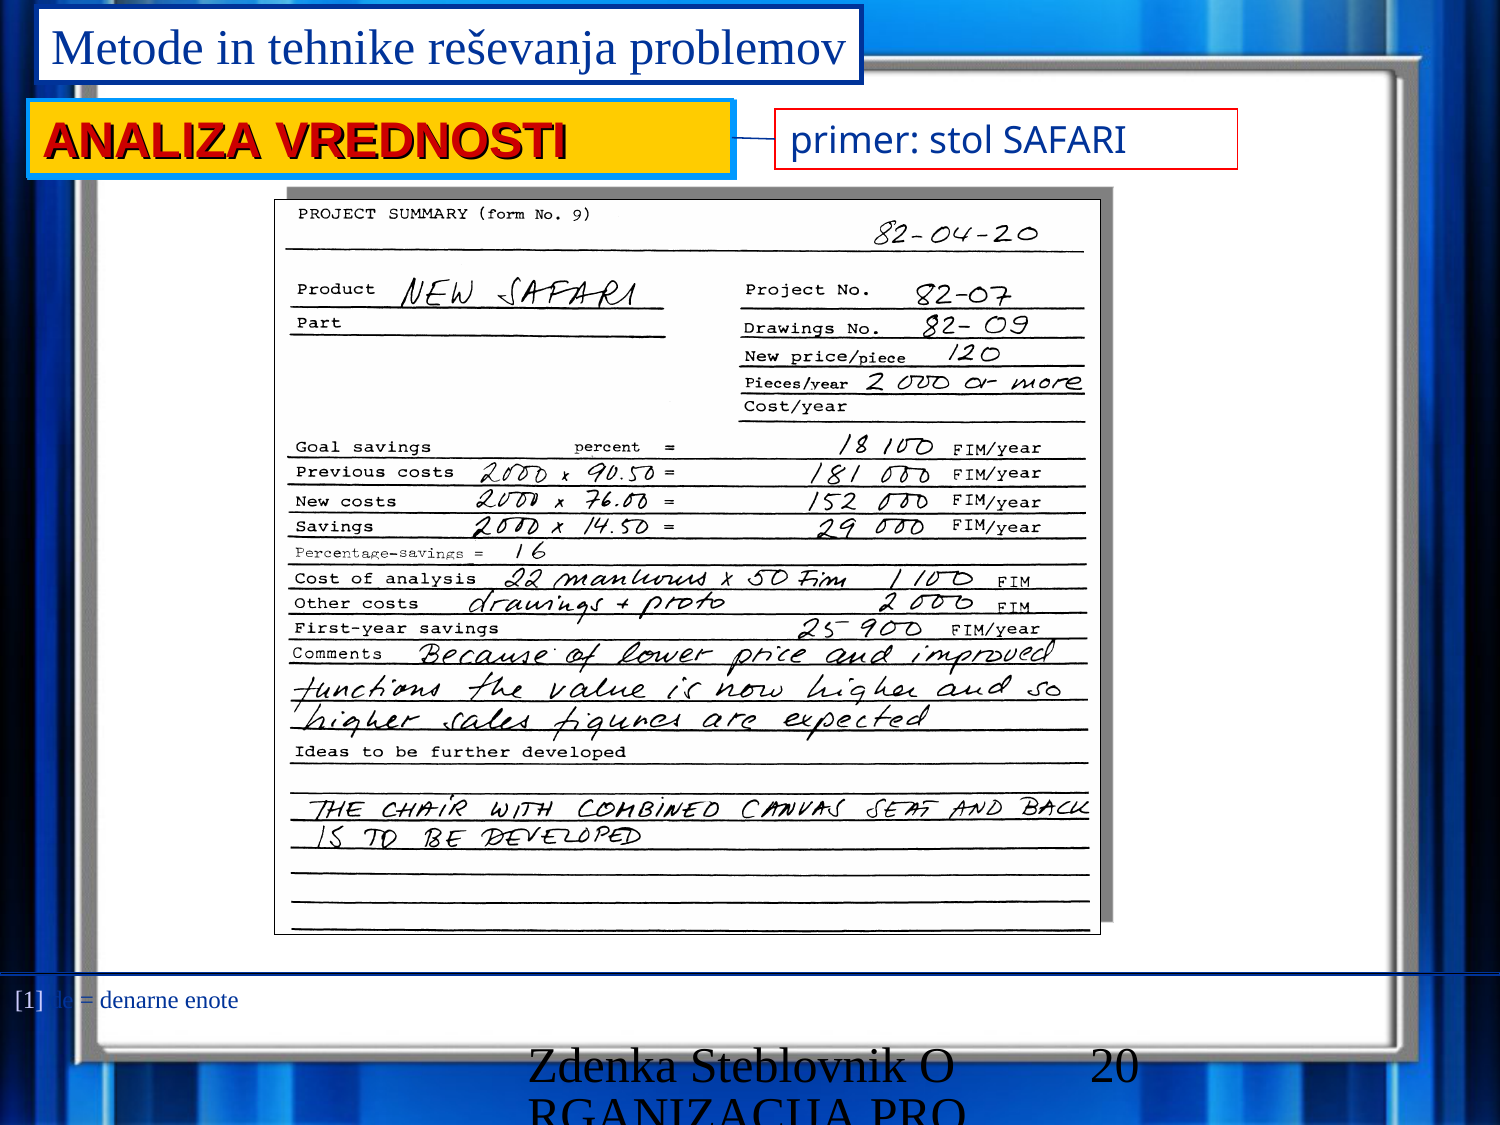

Metode in tehnike reševanja problemov
ANALIZA VREDNOSTI
primer: stol SAFARI
[1] de = denarne enote
Zdenka Steblovnik ORGANIZACIJA PROIZVODNJE 2
20